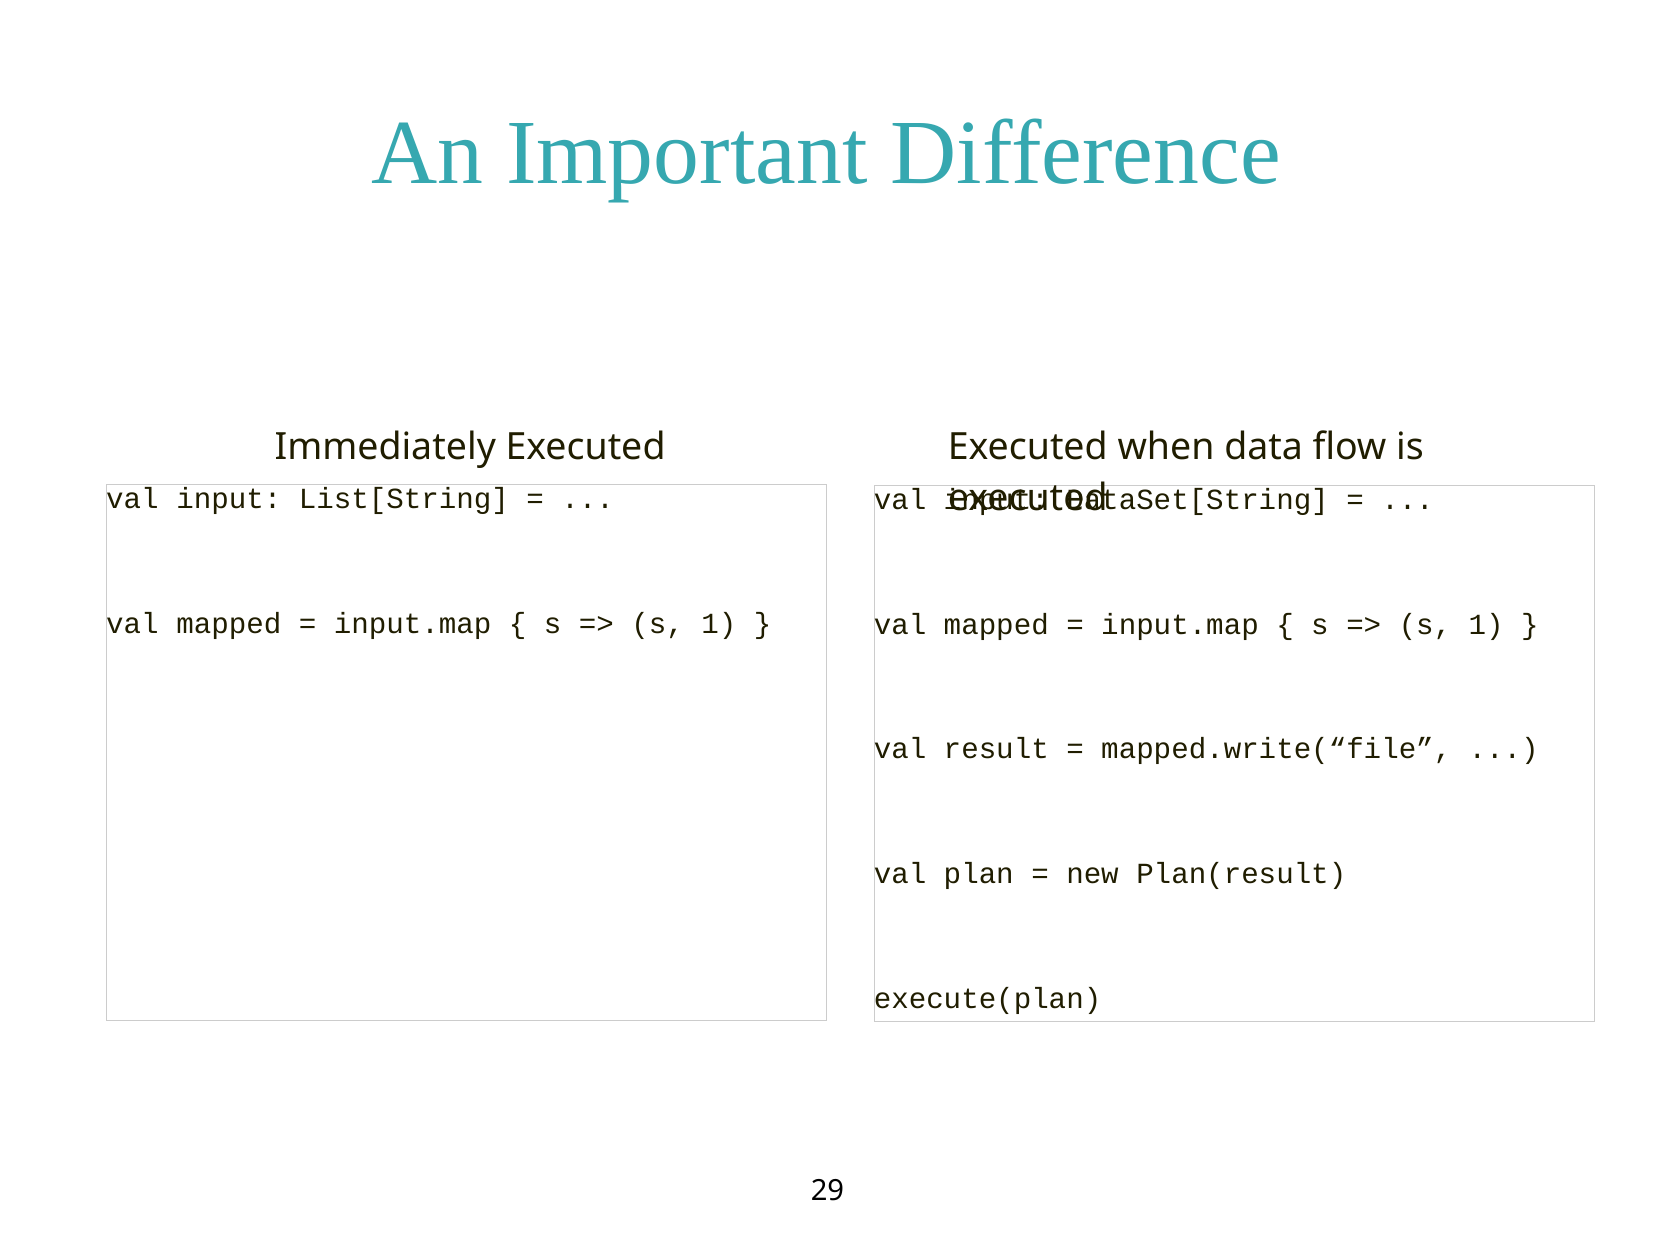

# An Important Difference
Immediately Executed
Executed when data flow is executed
val input: List[String] = ...
val mapped = input.map { s => (s, 1) }
val input: DataSet[String] = ...
val mapped = input.map { s => (s, 1) }
val result = mapped.write(“file”, ...)
val plan = new Plan(result)
execute(plan)
29